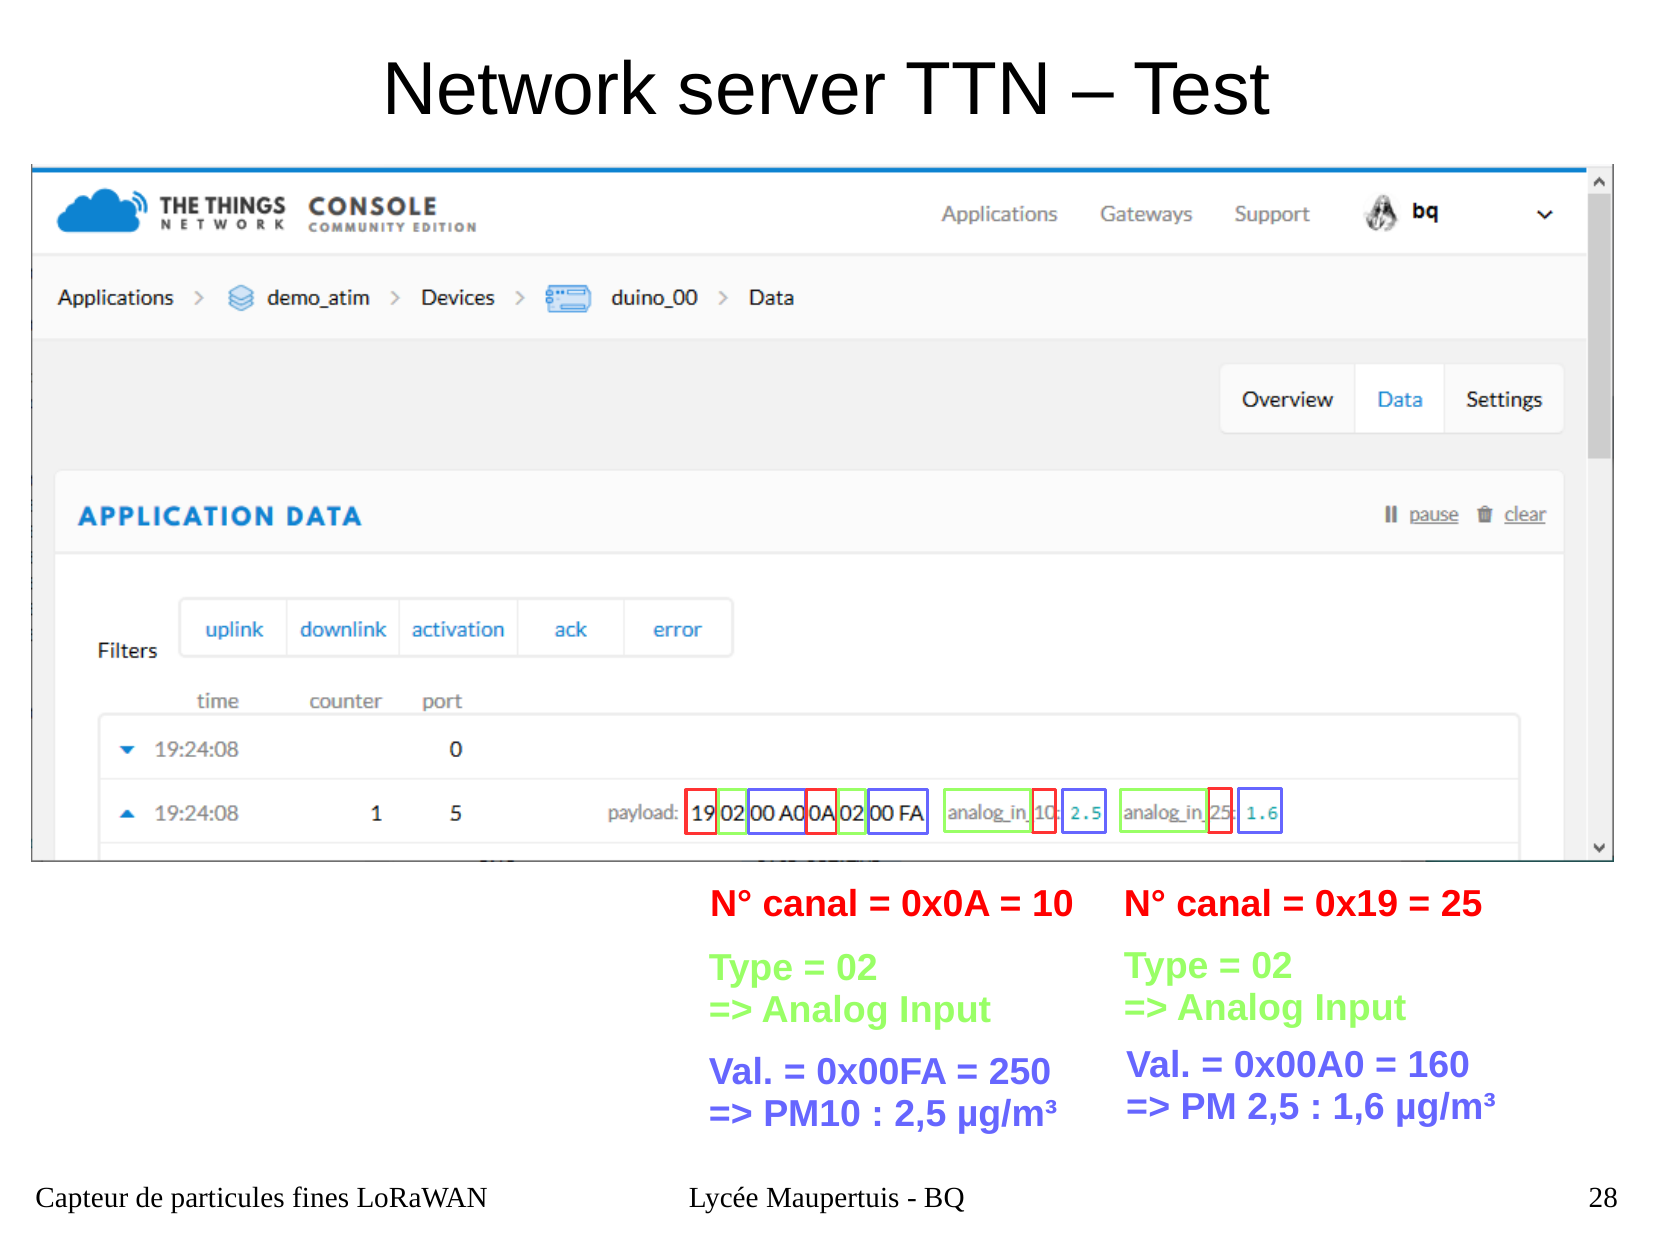

# Network server TTN – Test
N° canal = 0x0A = 10
N° canal = 0x19 = 25
Type = 02
=> Analog Input
Type = 02
=> Analog Input
Val. = 0x00A0 = 160
=> PM 2,5 : 1,6 µg/m³
Val. = 0x00FA = 250
=> PM10 : 2,5 µg/m³
Capteur de particules fines LoRaWAN
Lycée Maupertuis - BQ
28